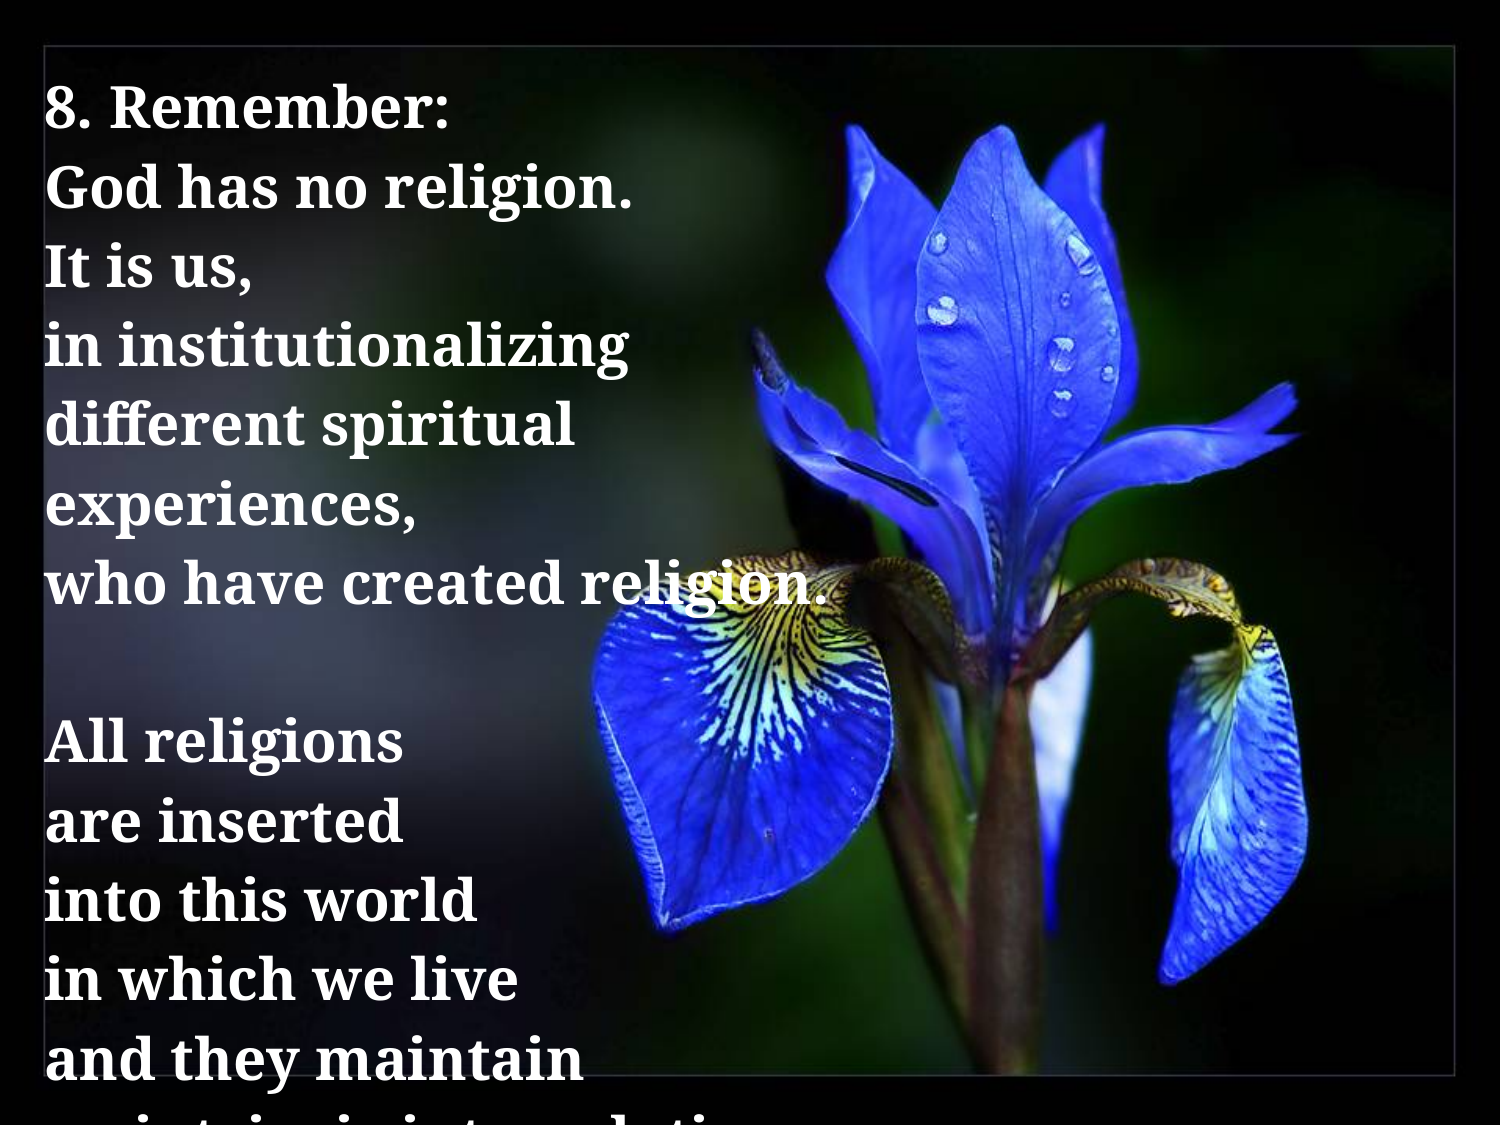

8. Remember:
God has no religion.
It is us,
in institutionalizing different spiritual experiences,
who have created religion.
All religions
are inserted
into this world
in which we live
and they maintain
an intrinsic interrelation.